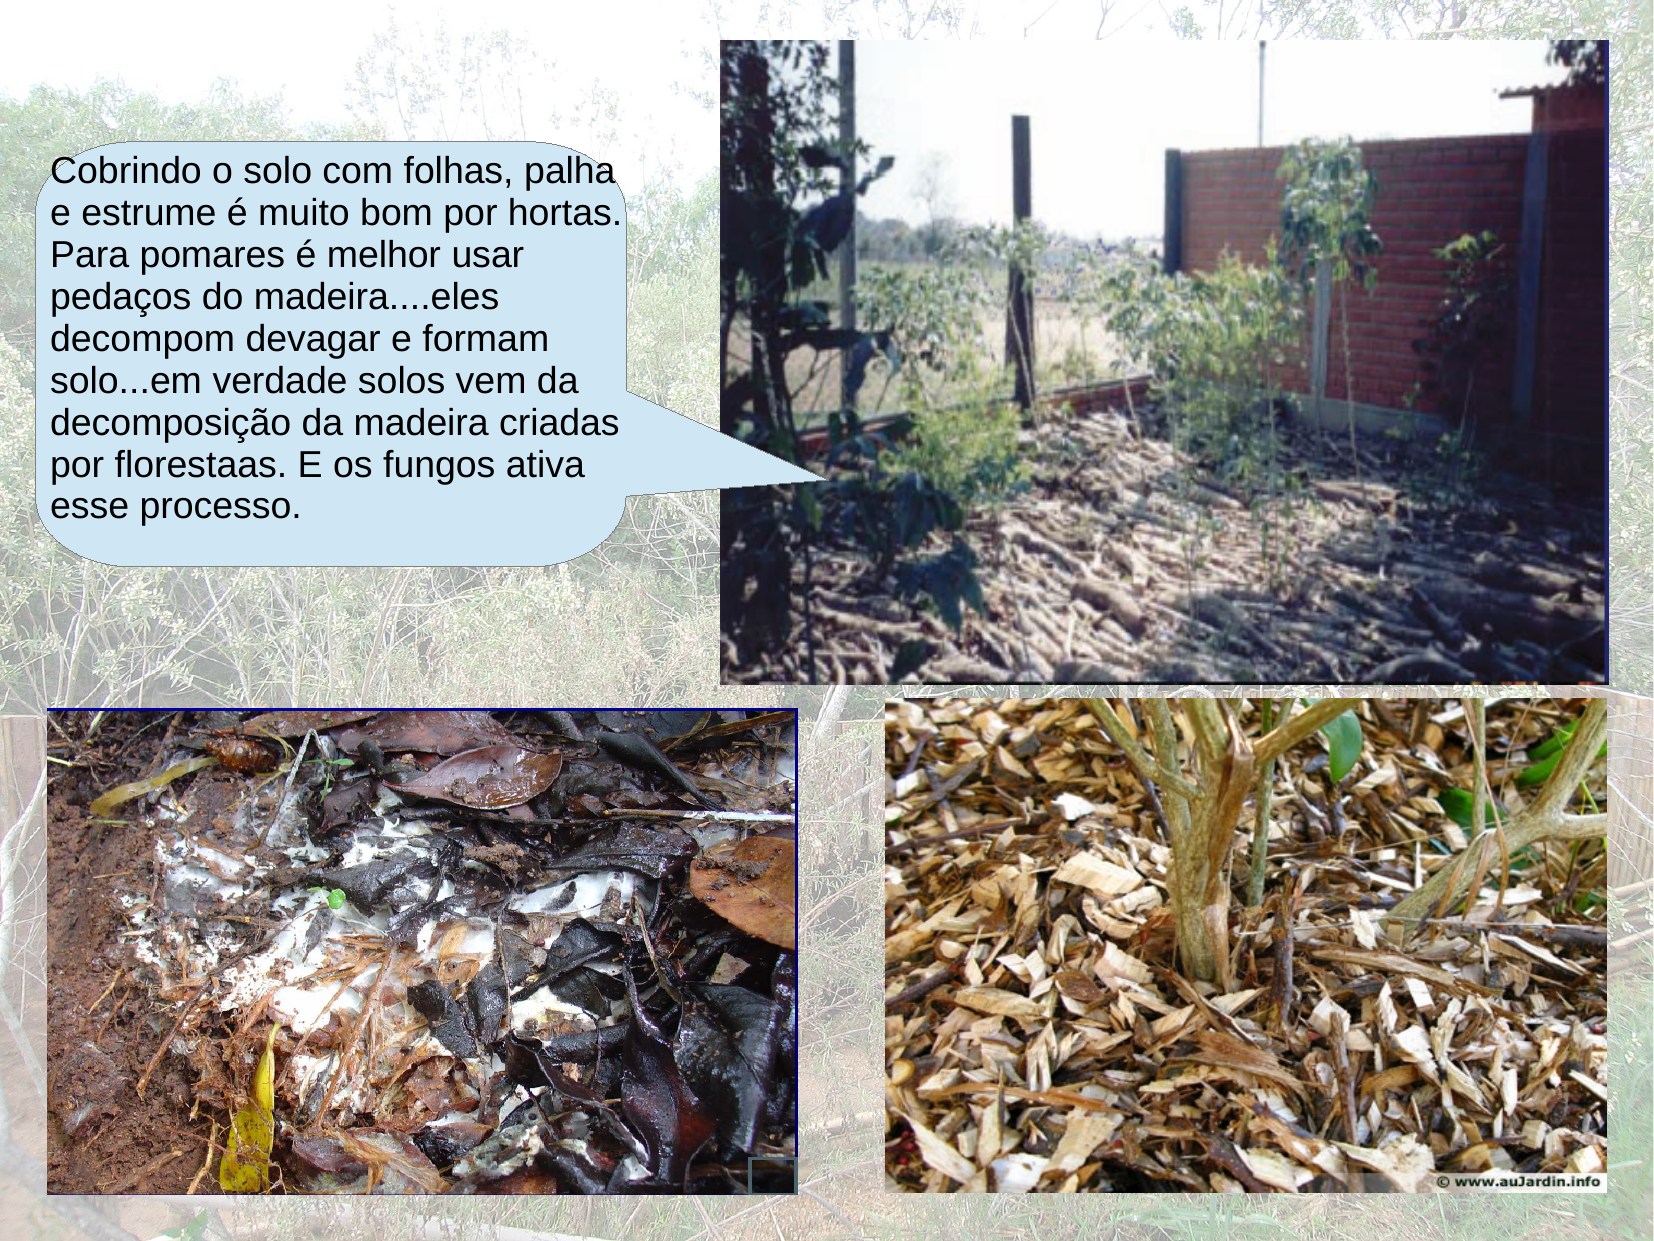

#
Cobrindo o solo com folhas, palha e estrume é muito bom por hortas. Para pomares é melhor usar pedaços do madeira....eles decompom devagar e formam solo...em verdade solos vem da decomposição da madeira criadas por florestaas. E os fungos ativa esse processo.